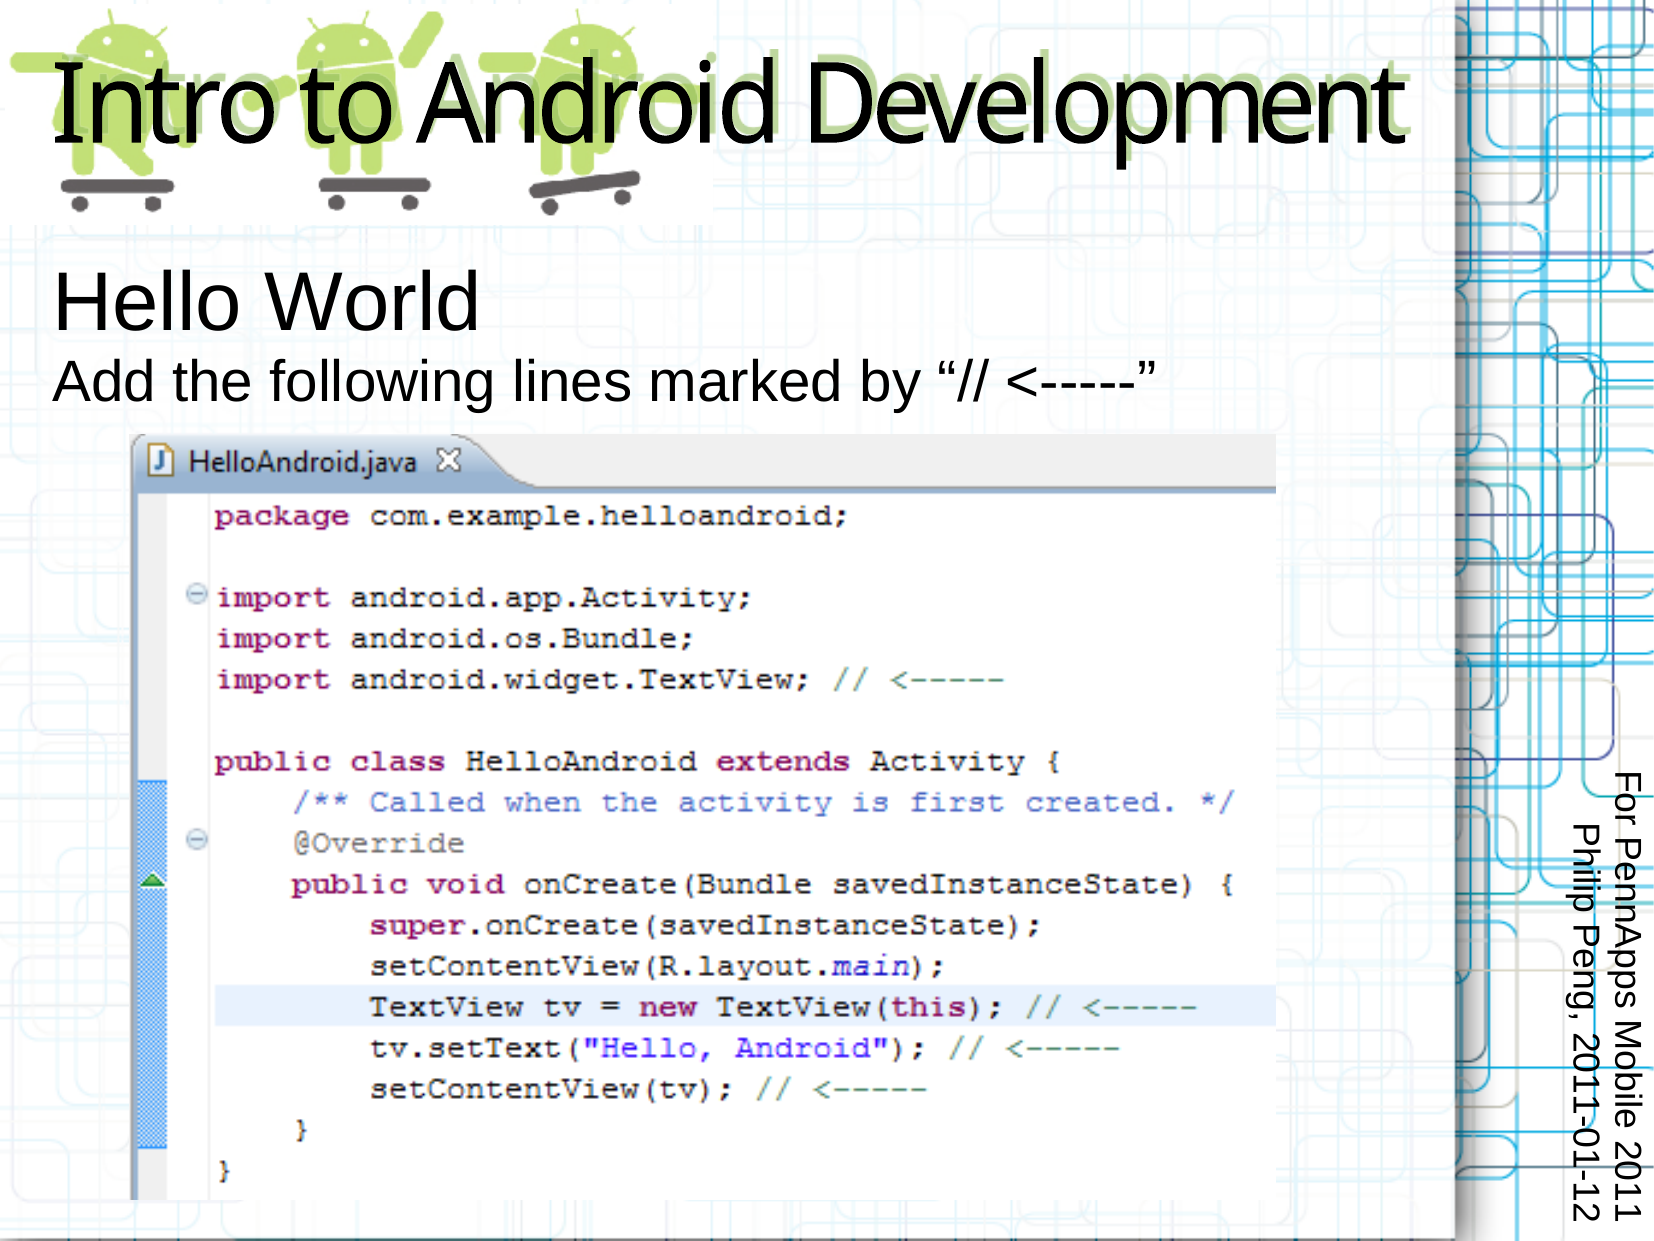

Intro to Android Development
Hello World
Add the following lines marked by “// <-----”
For PennApps Mobile 2011
Philip Peng, 2011-01-12